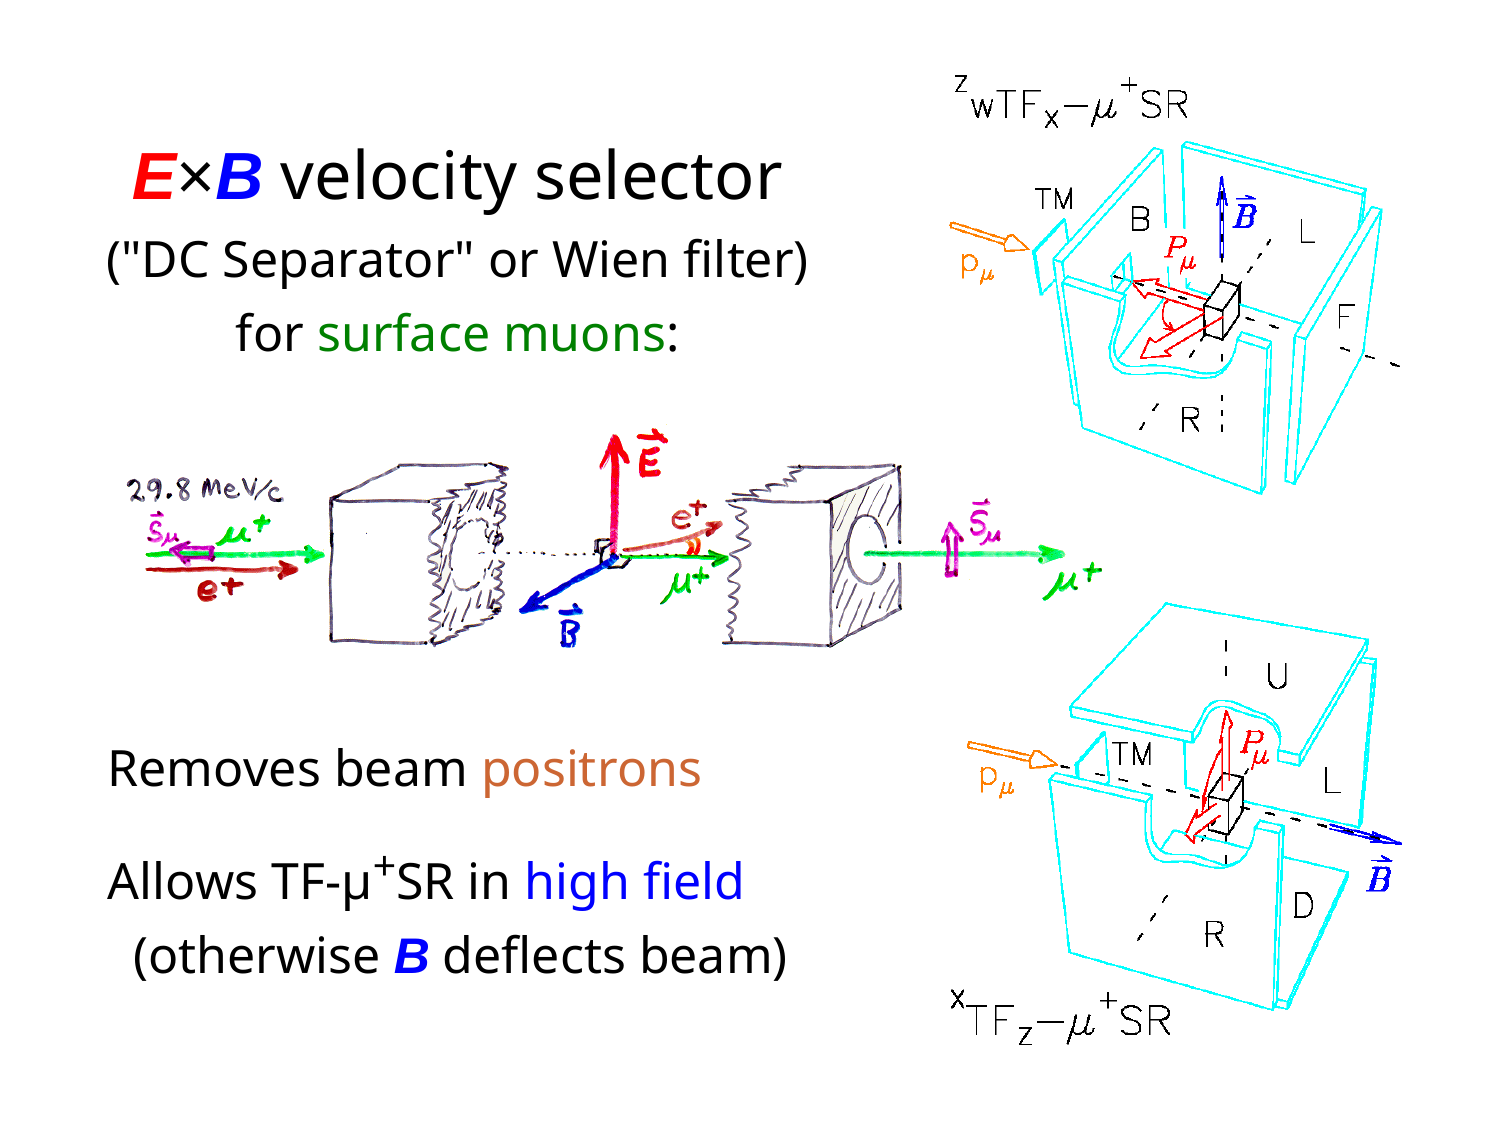

E×B velocity selector
("DC Separator" or Wien filter)
for surface muons:
 Removes beam positrons
 Allows TF-µ+SR in high field
 (otherwise B deflects beam)